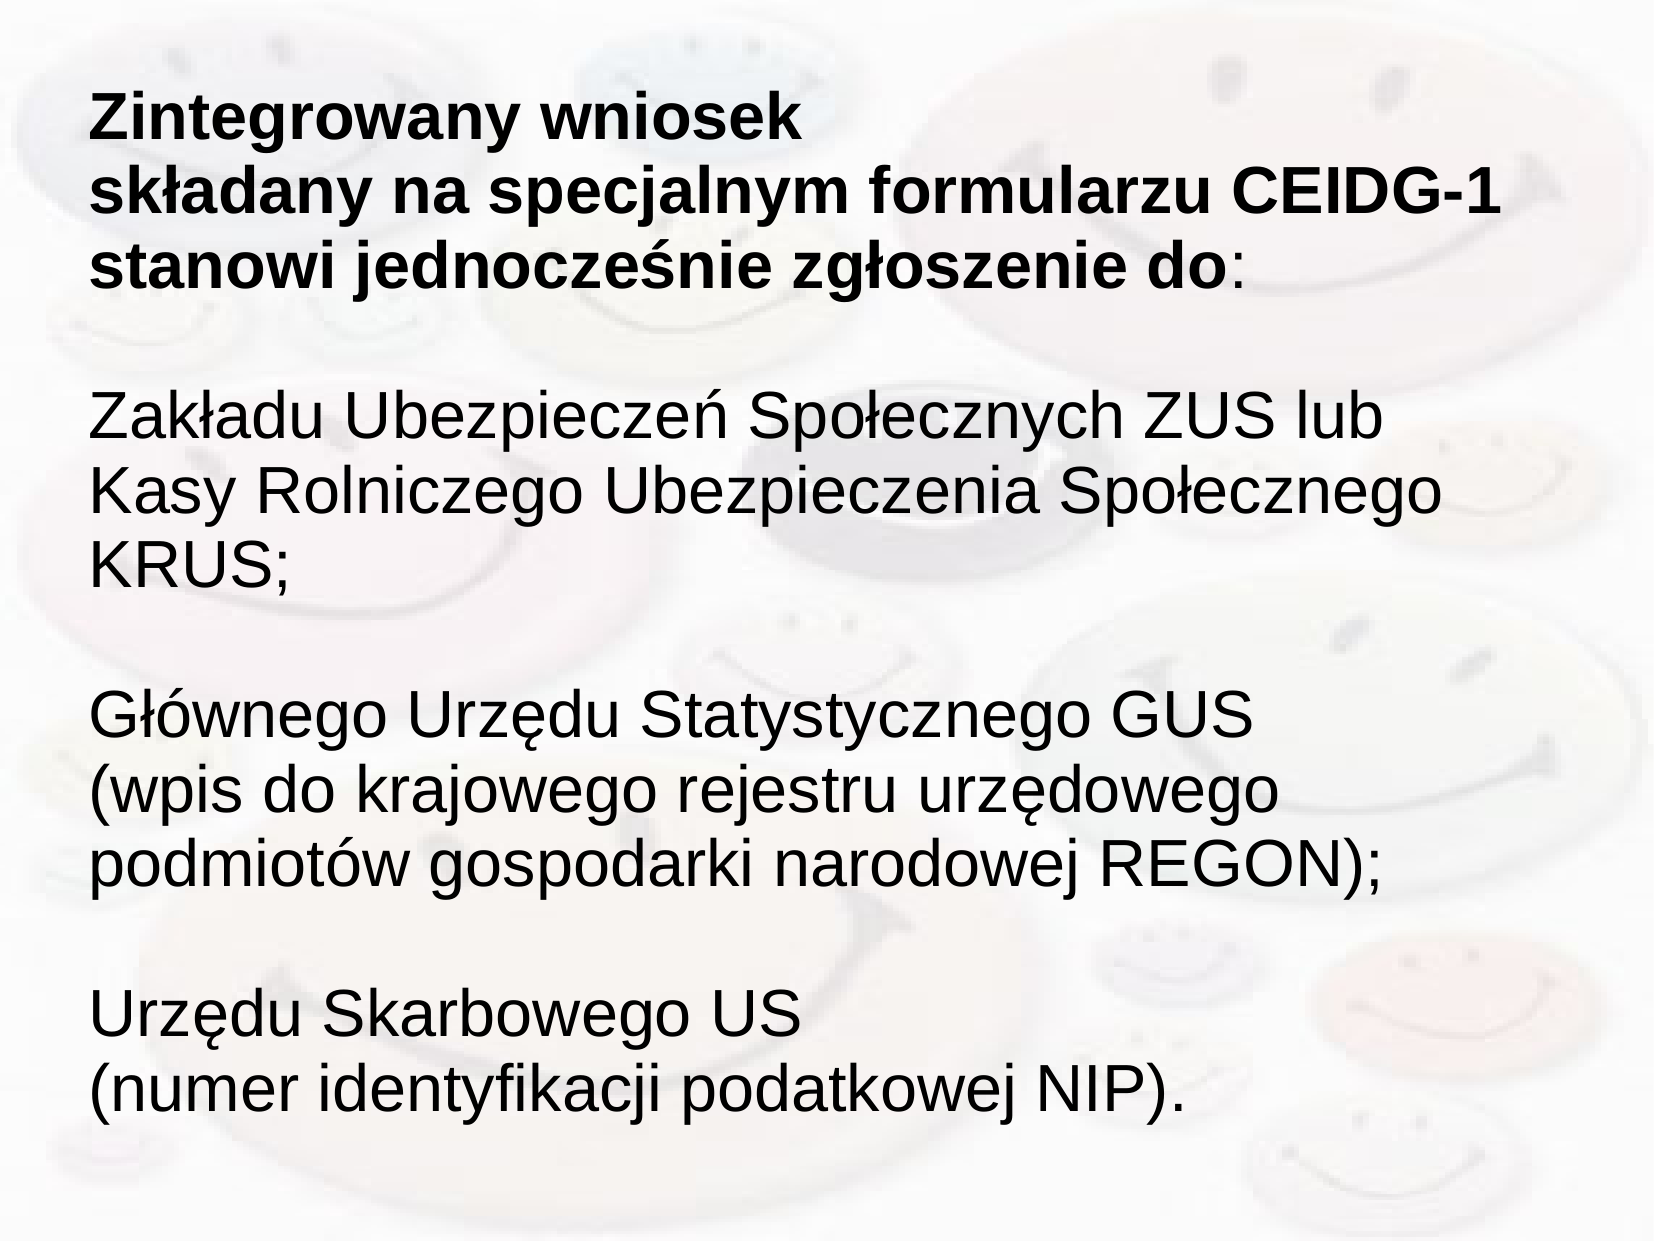

# Zintegrowany wniosek
składany na specjalnym formularzu CEIDG-1 stanowi jednocześnie zgłoszenie do:
Zakładu Ubezpieczeń Społecznych ZUS lub
Kasy Rolniczego Ubezpieczenia Społecznego KRUS;
Głównego Urzędu Statystycznego GUS
(wpis do krajowego rejestru urzędowego podmiotów gospodarki narodowej REGON);
Urzędu Skarbowego US
(numer identyfikacji podatkowej NIP).